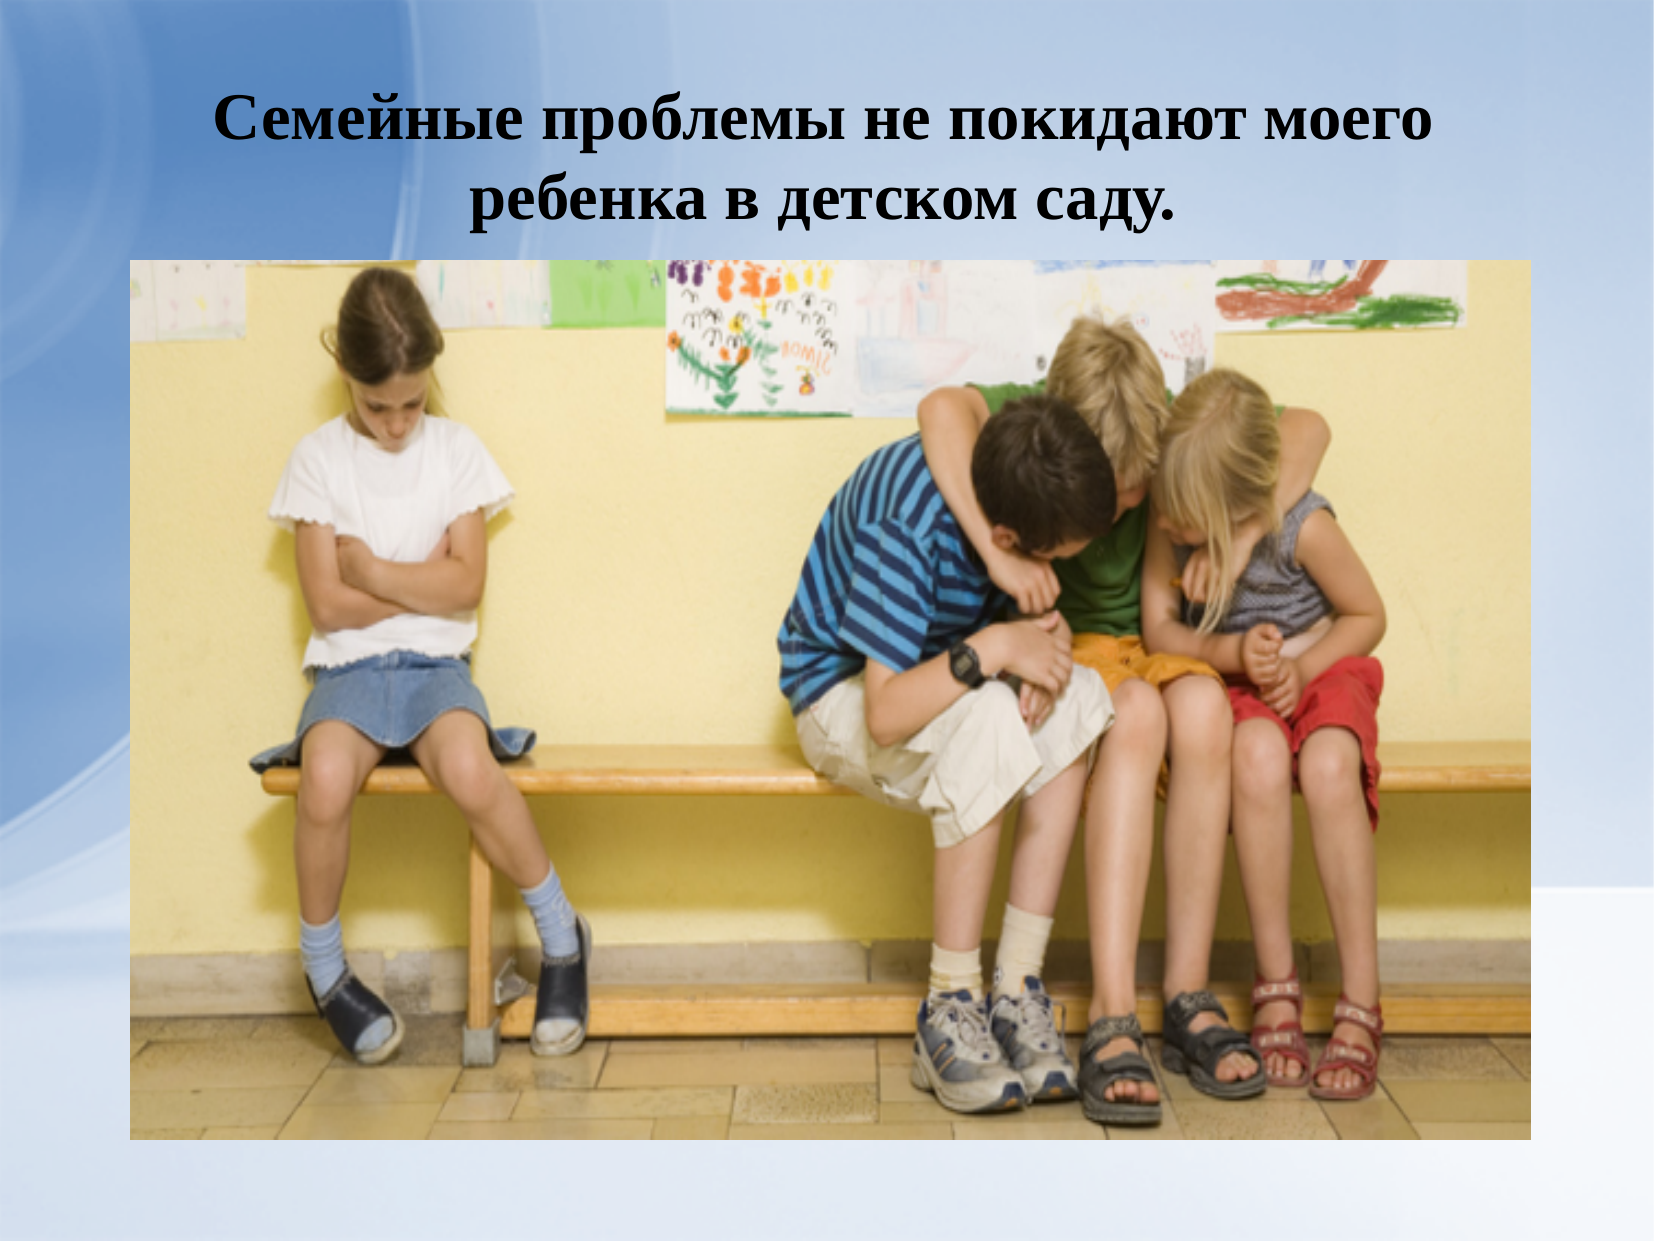

# Семейные проблемы не покидают моего ребенка в детском саду.